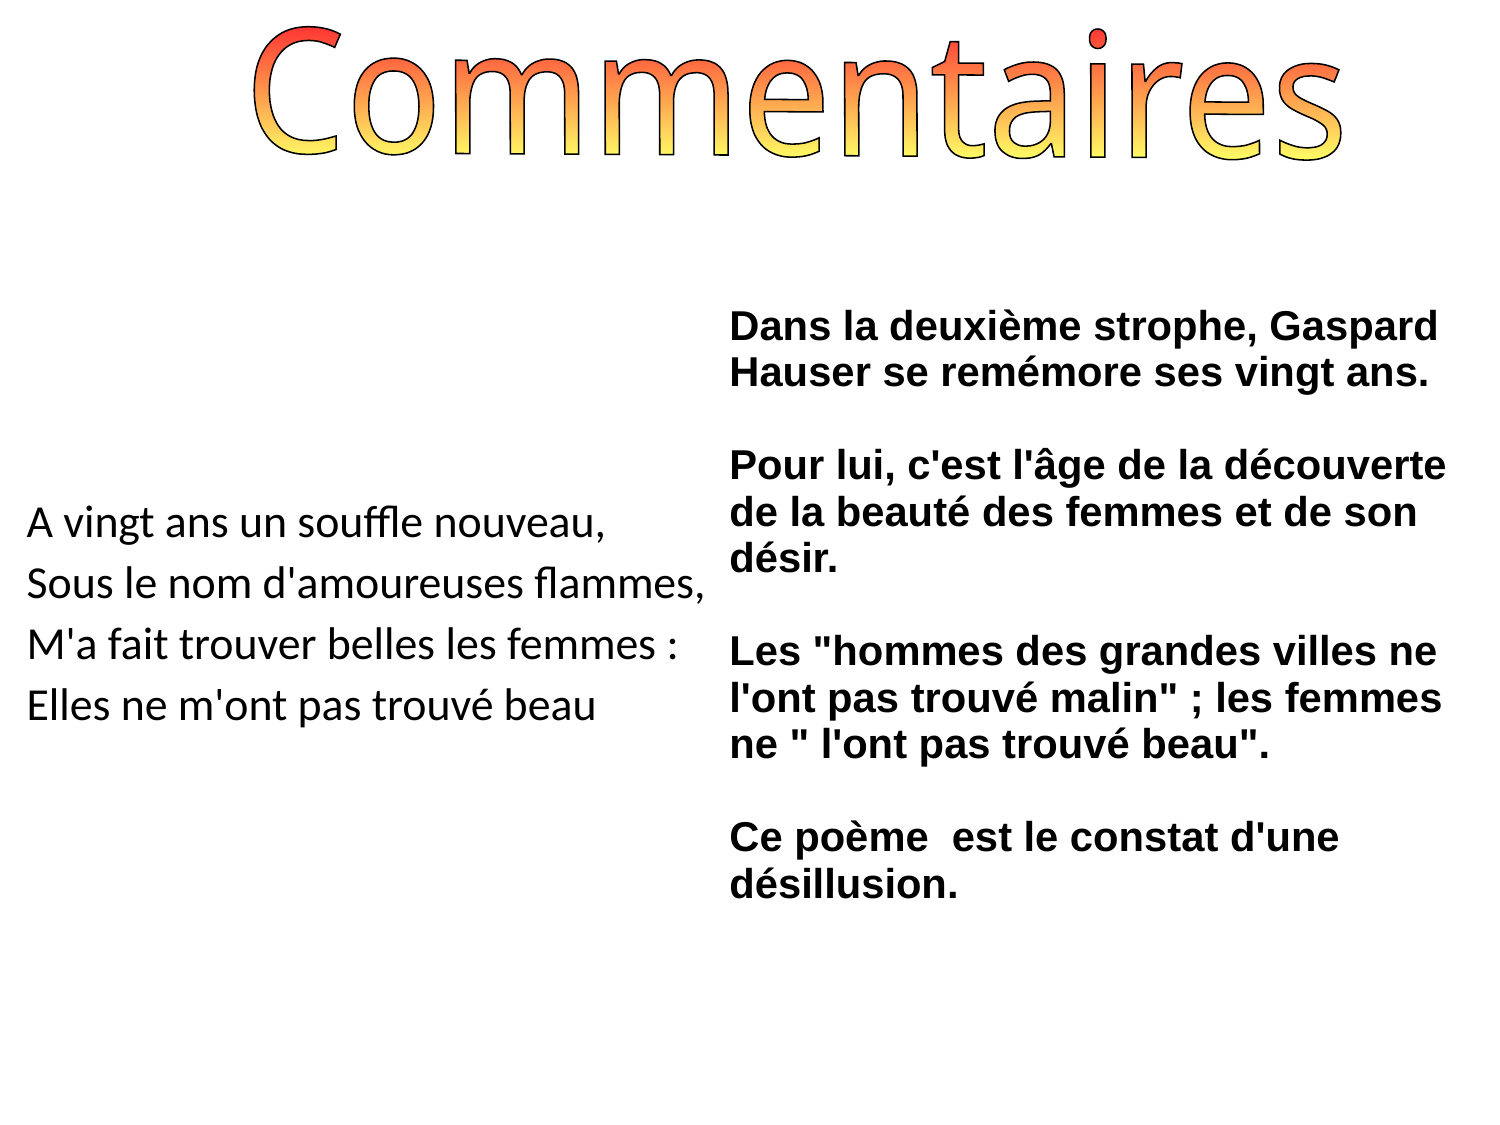

Commentaires
Dans la deuxième strophe, Gaspard Hauser se remémore ses vingt ans.
Pour lui, c'est l'âge de la découverte de la beauté des femmes et de son désir.
Les "hommes des grandes villes ne l'ont pas trouvé malin" ; les femmes ne " l'ont pas trouvé beau".
Ce poème est le constat d'une désillusion.
# A vingt ans un souffle nouveau,
Sous le nom d'amoureuses flammes,
M'a fait trouver belles les femmes :
Elles ne m'ont pas trouvé beau